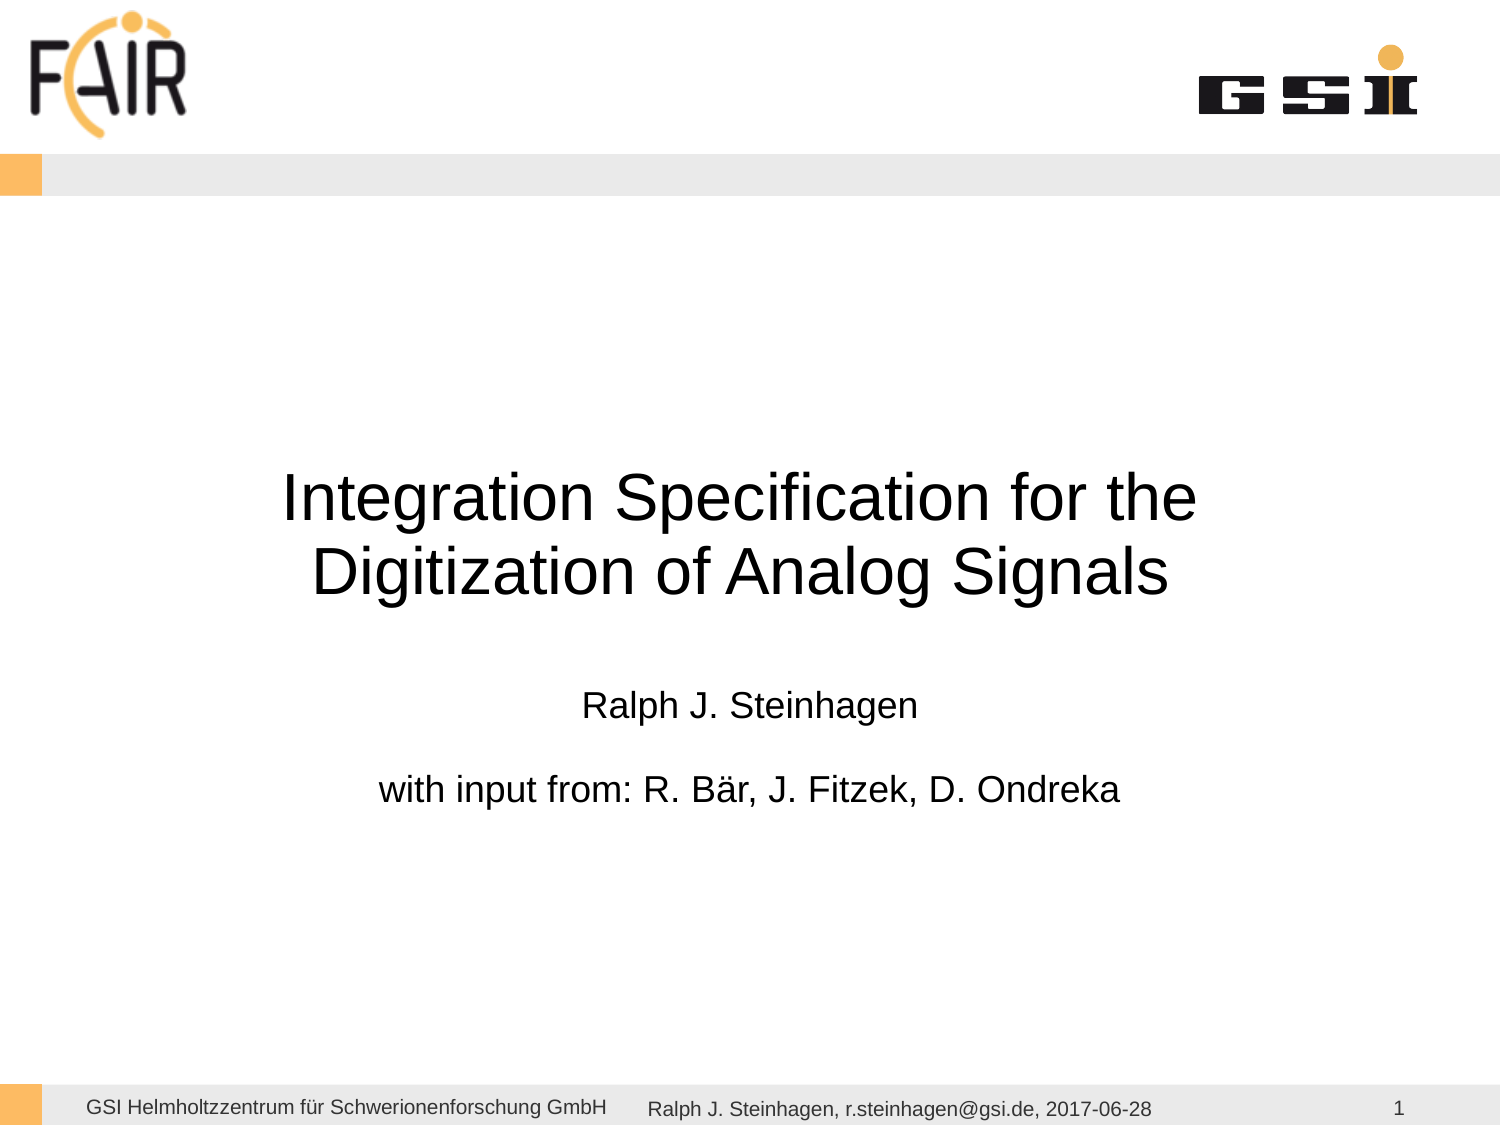

# Integration Specification for the
Digitization of Analog Signals
Ralph J. Steinhagen
with input from: R. Bär, J. Fitzek, D. Ondreka